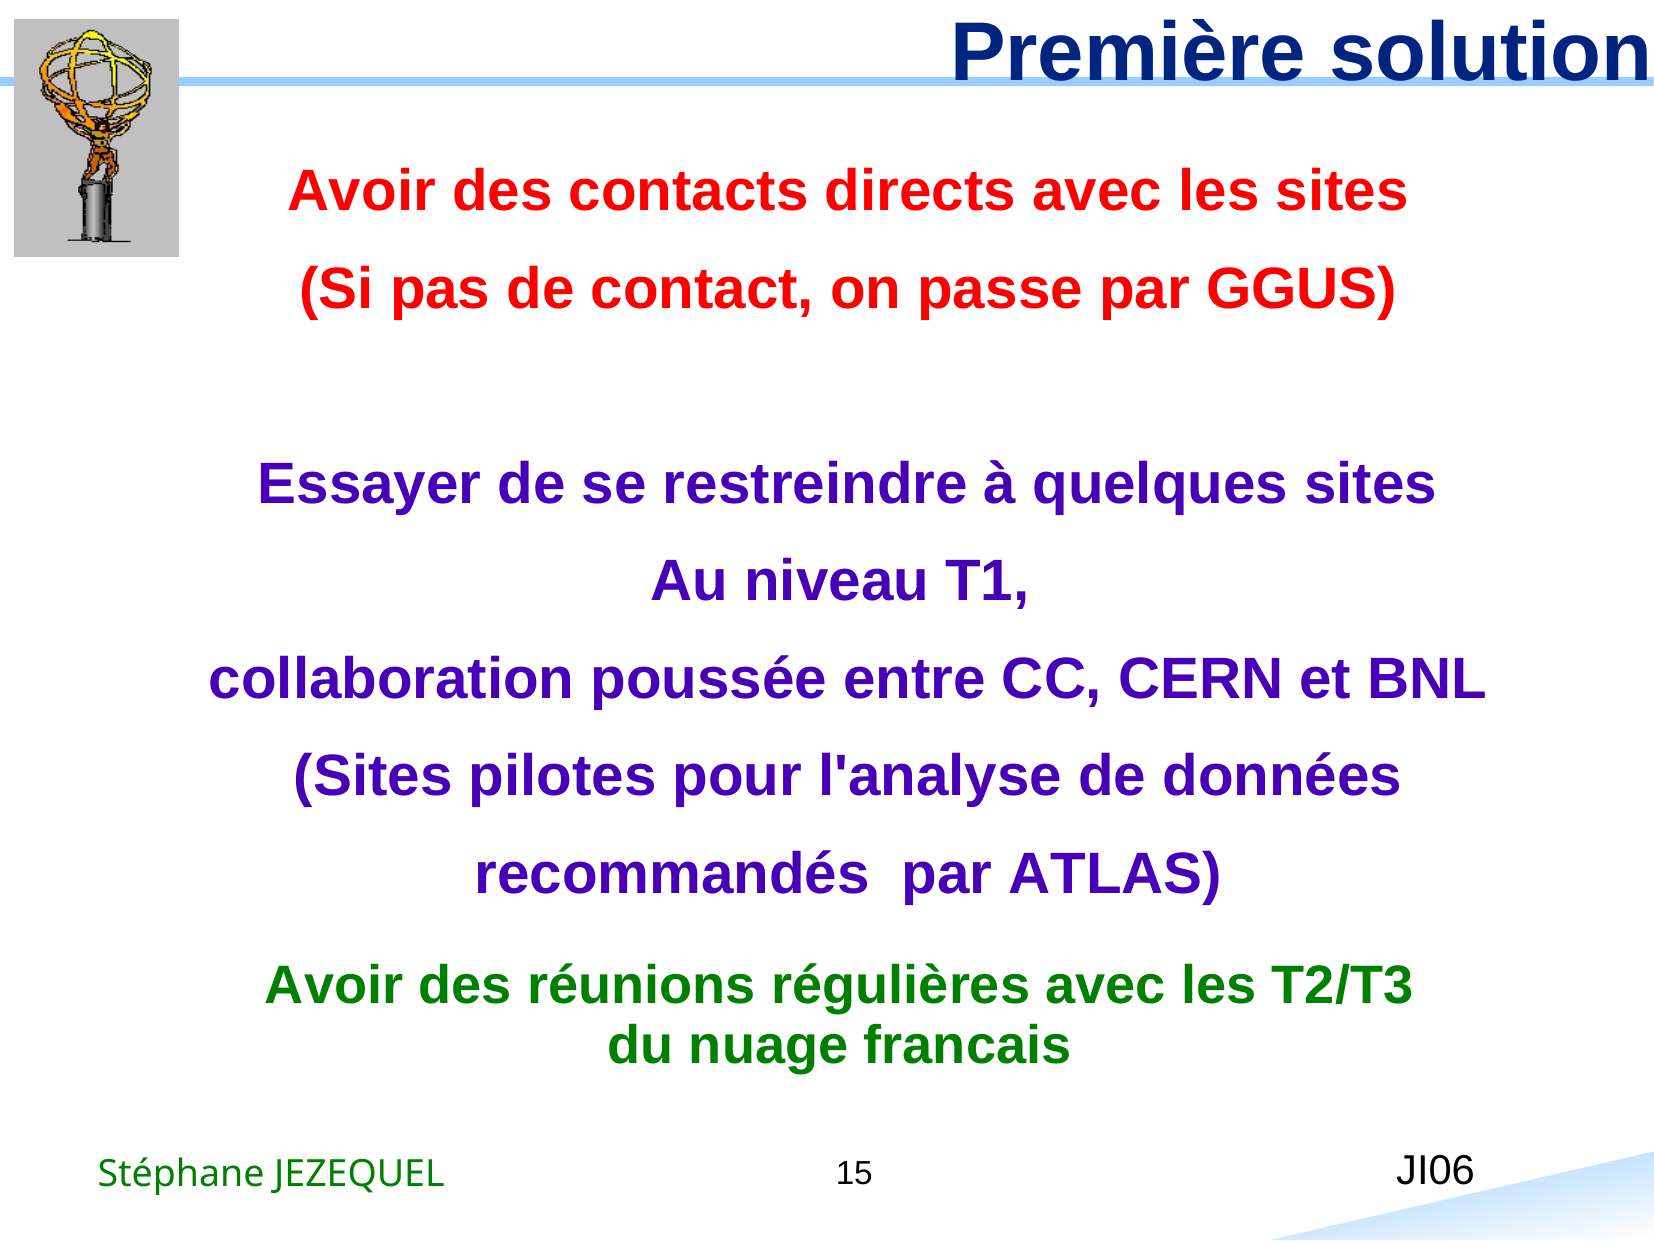

# Première solution
Avoir des contacts directs avec les sites
(Si pas de contact, on passe par GGUS)
Essayer de se restreindre à quelques sites
Au niveau T1,
collaboration poussée entre CC, CERN et BNL
(Sites pilotes pour l'analyse de données
recommandés par ATLAS)
Avoir des réunions régulières avec les T2/T3
du nuage francais